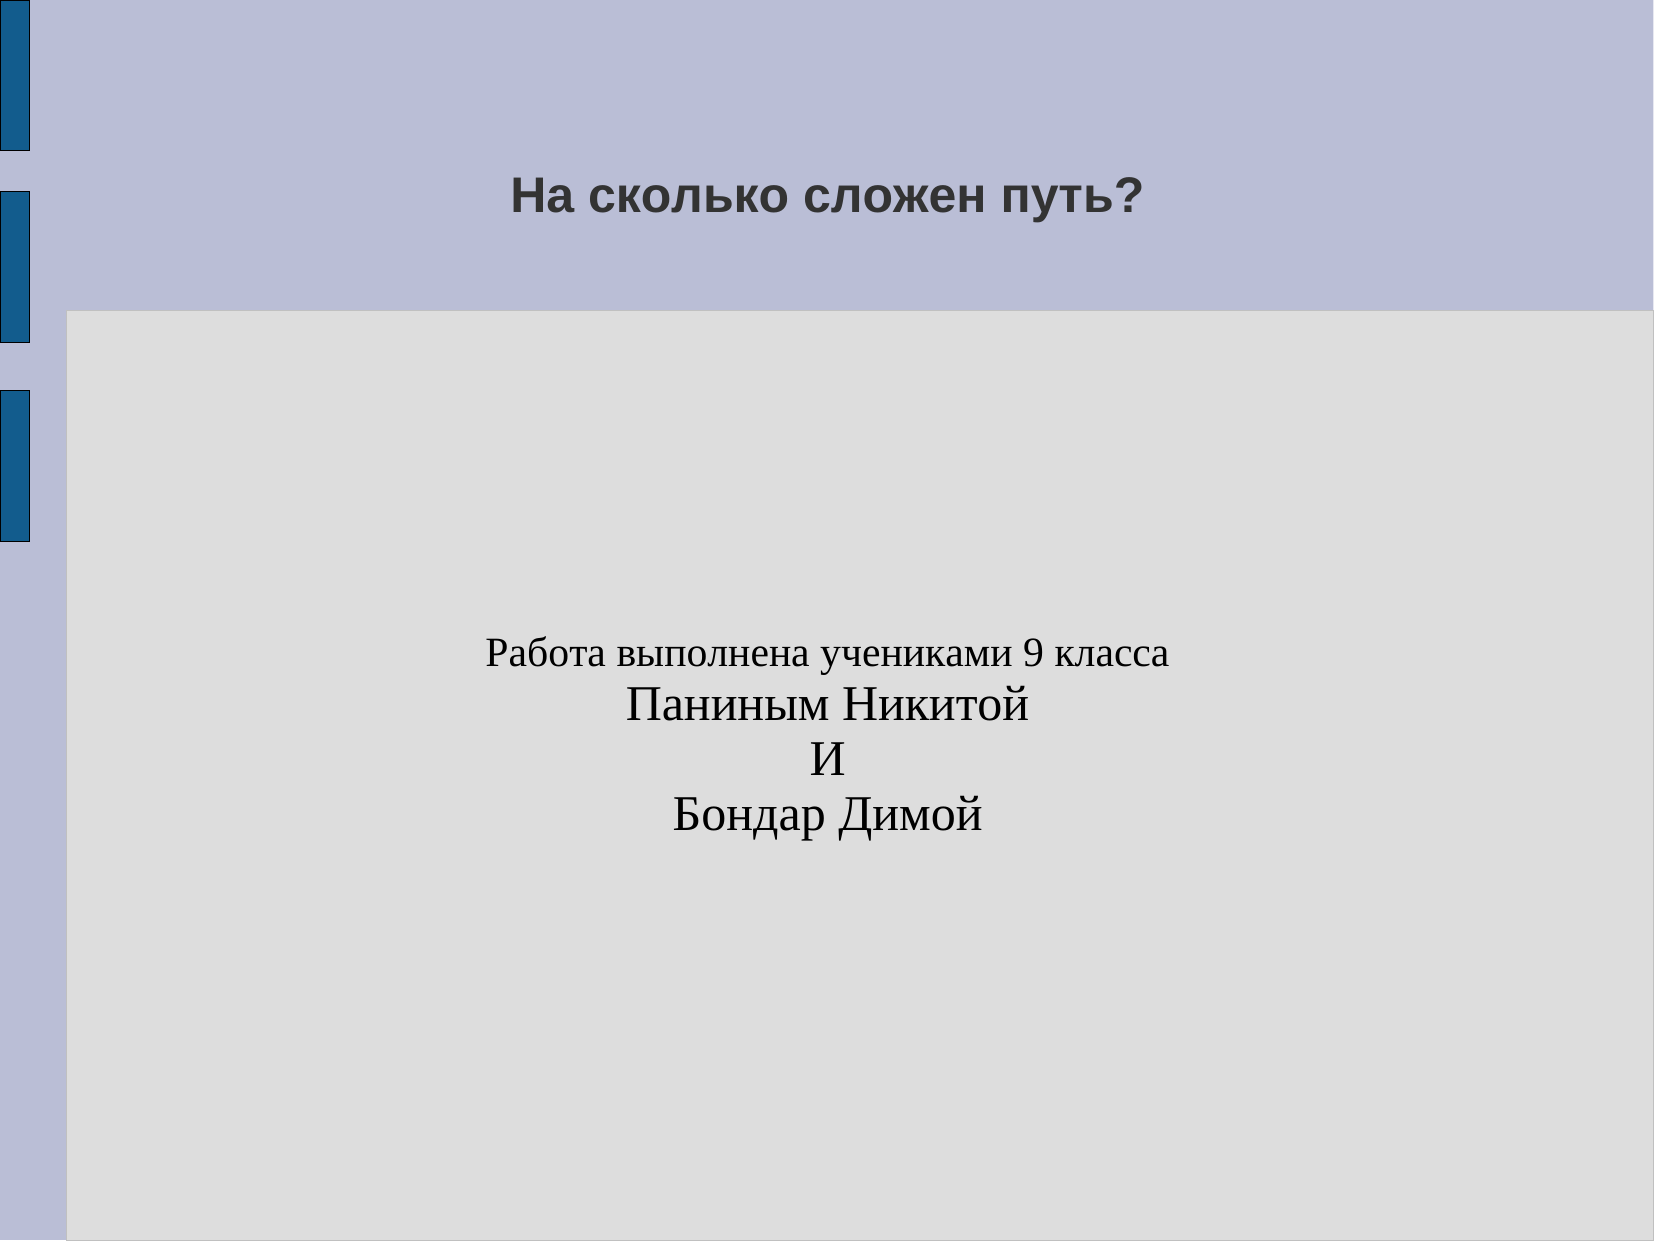

# На сколько сложен путь?
Работа выполнена учениками 9 класса
Паниным Никитой
И
Бондар Димой